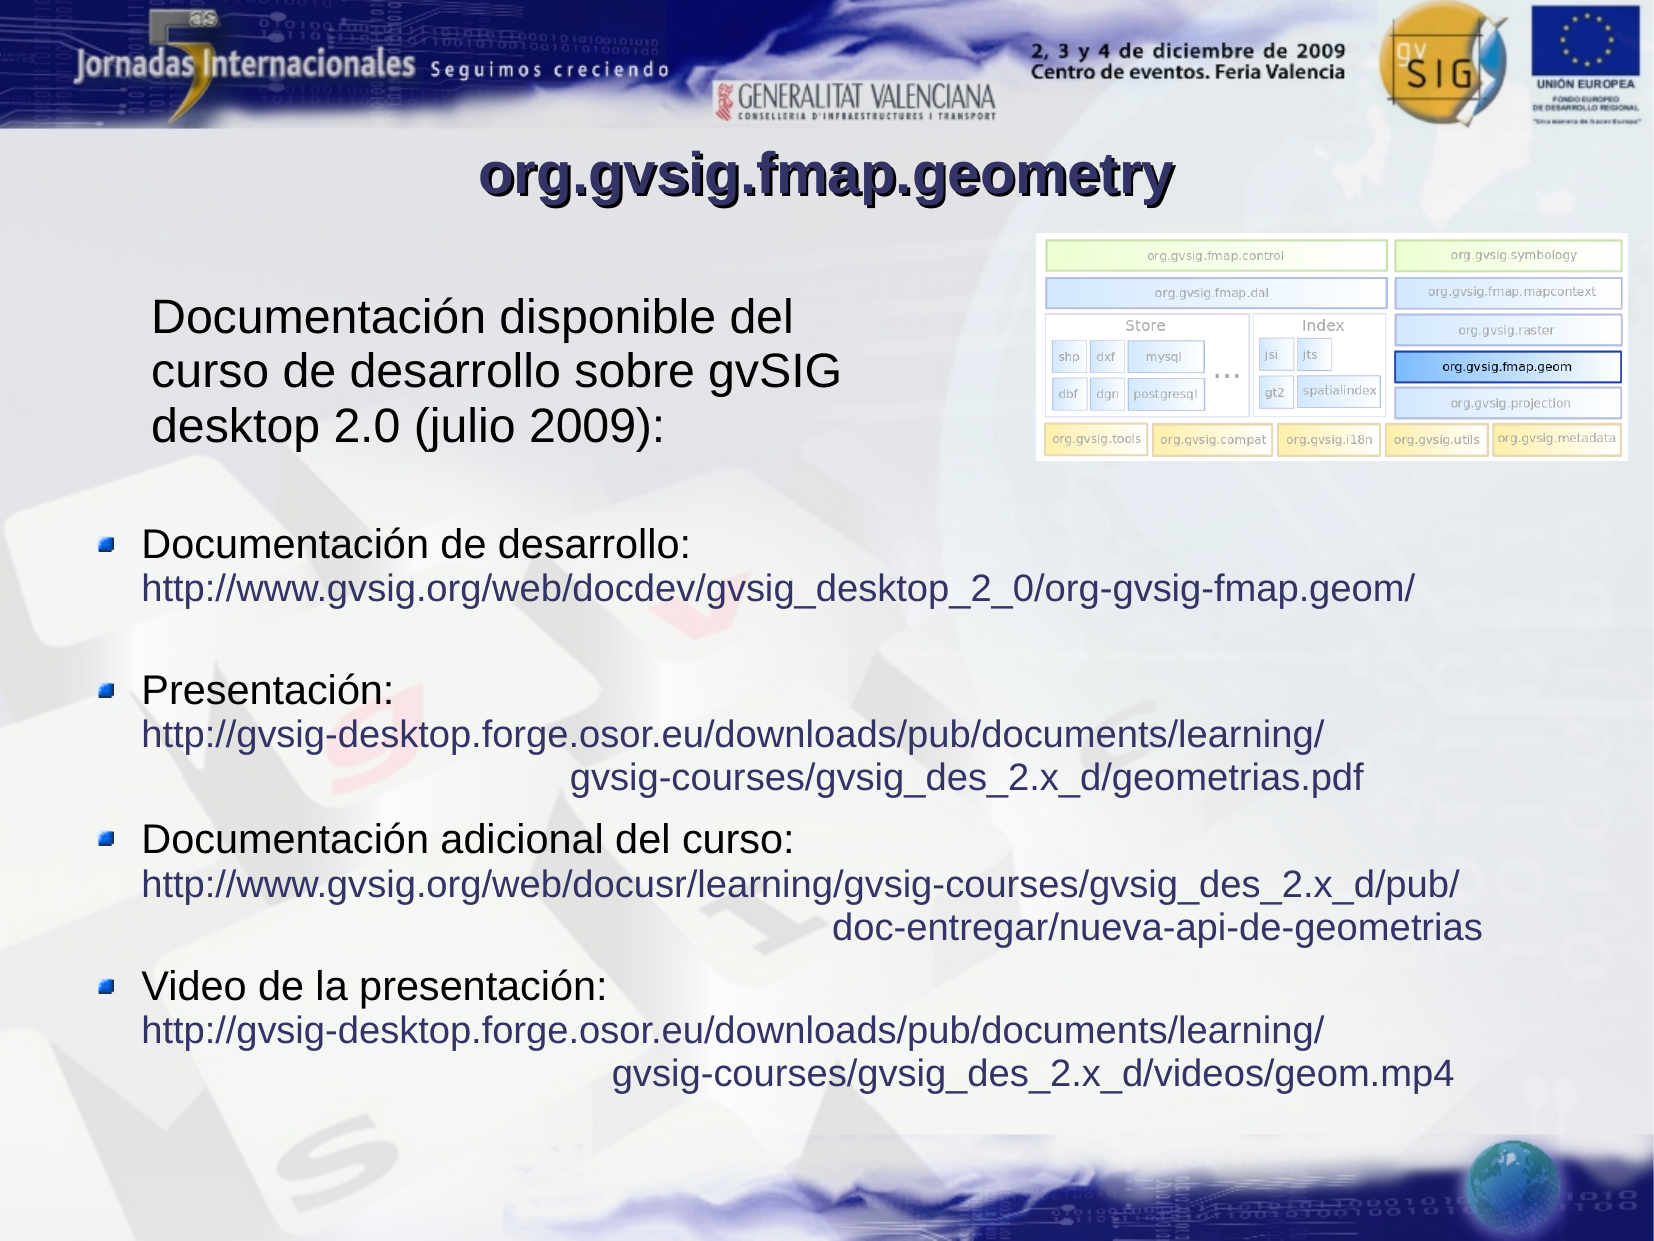

# org.gvsig.fmap.geometry
Documentación disponible del
curso de desarrollo sobre gvSIG
desktop 2.0 (julio 2009):
Documentación de desarrollo:
http://www.gvsig.org/web/docdev/gvsig_desktop_2_0/org-gvsig-fmap.geom/
Presentación:
http://gvsig-desktop.forge.osor.eu/downloads/pub/documents/learning/
	 gvsig-courses/gvsig_des_2.x_d/geometrias.pdf
Documentación adicional del curso:
http://www.gvsig.org/web/docusr/learning/gvsig-courses/gvsig_des_2.x_d/pub/
	 doc-entregar/nueva-api-de-geometrias
Video de la presentación:
http://gvsig-desktop.forge.osor.eu/downloads/pub/documents/learning/
			 gvsig-courses/gvsig_des_2.x_d/videos/geom.mp4